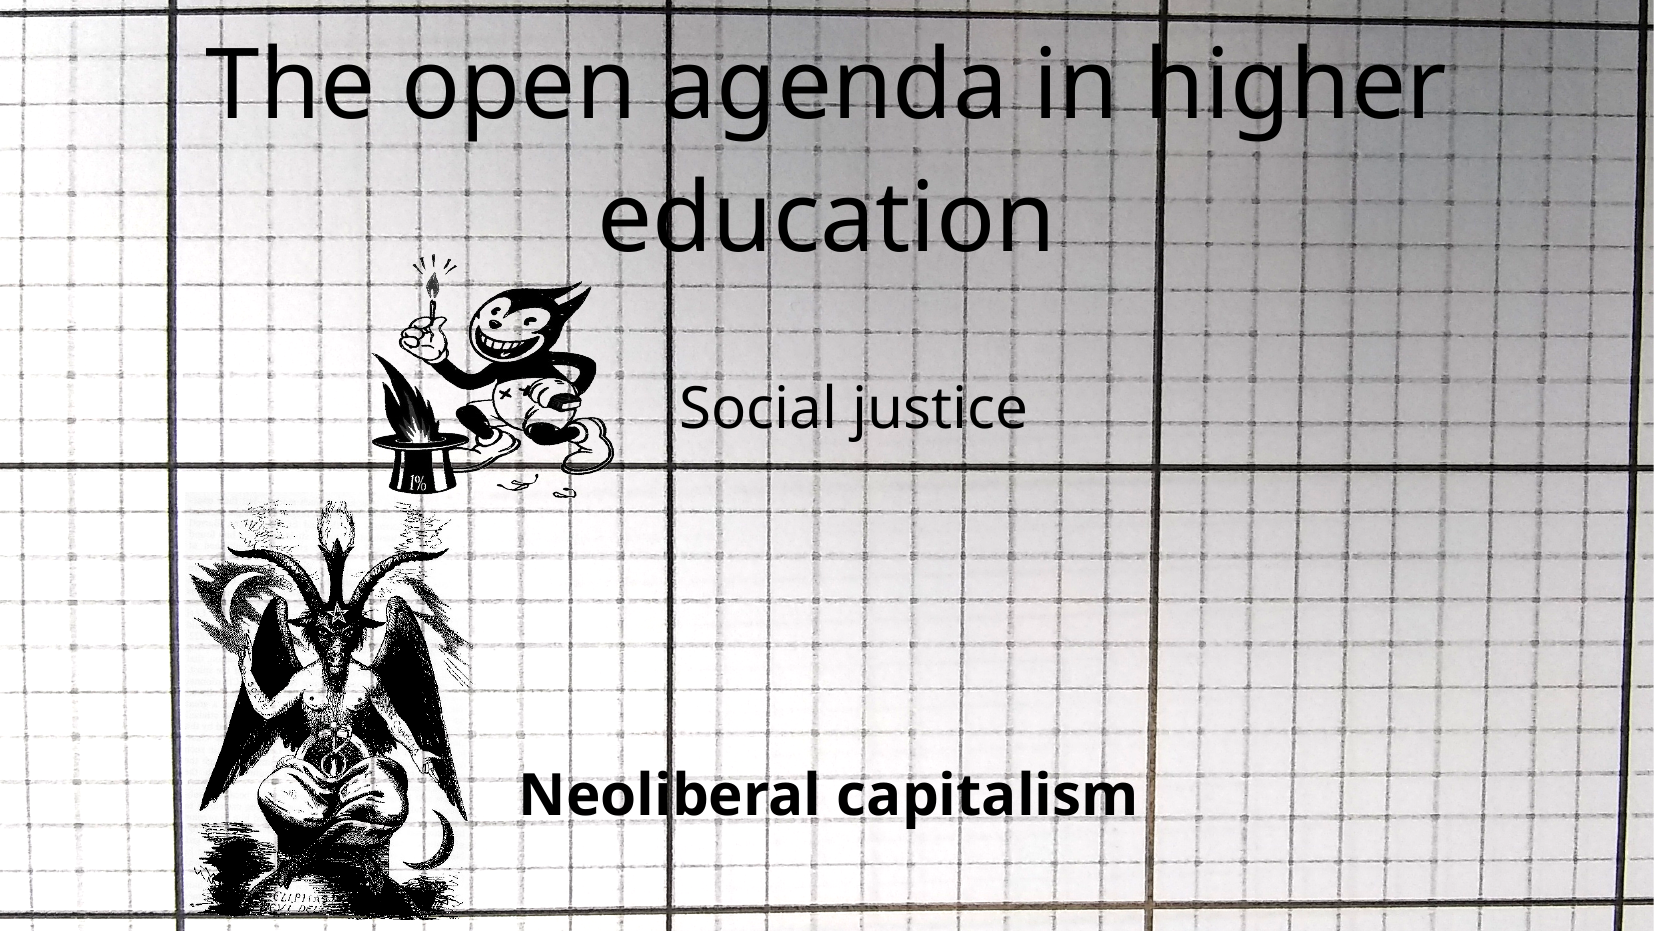

# The open agenda in higher education
									Social justice
						 Neoliberal capitalism